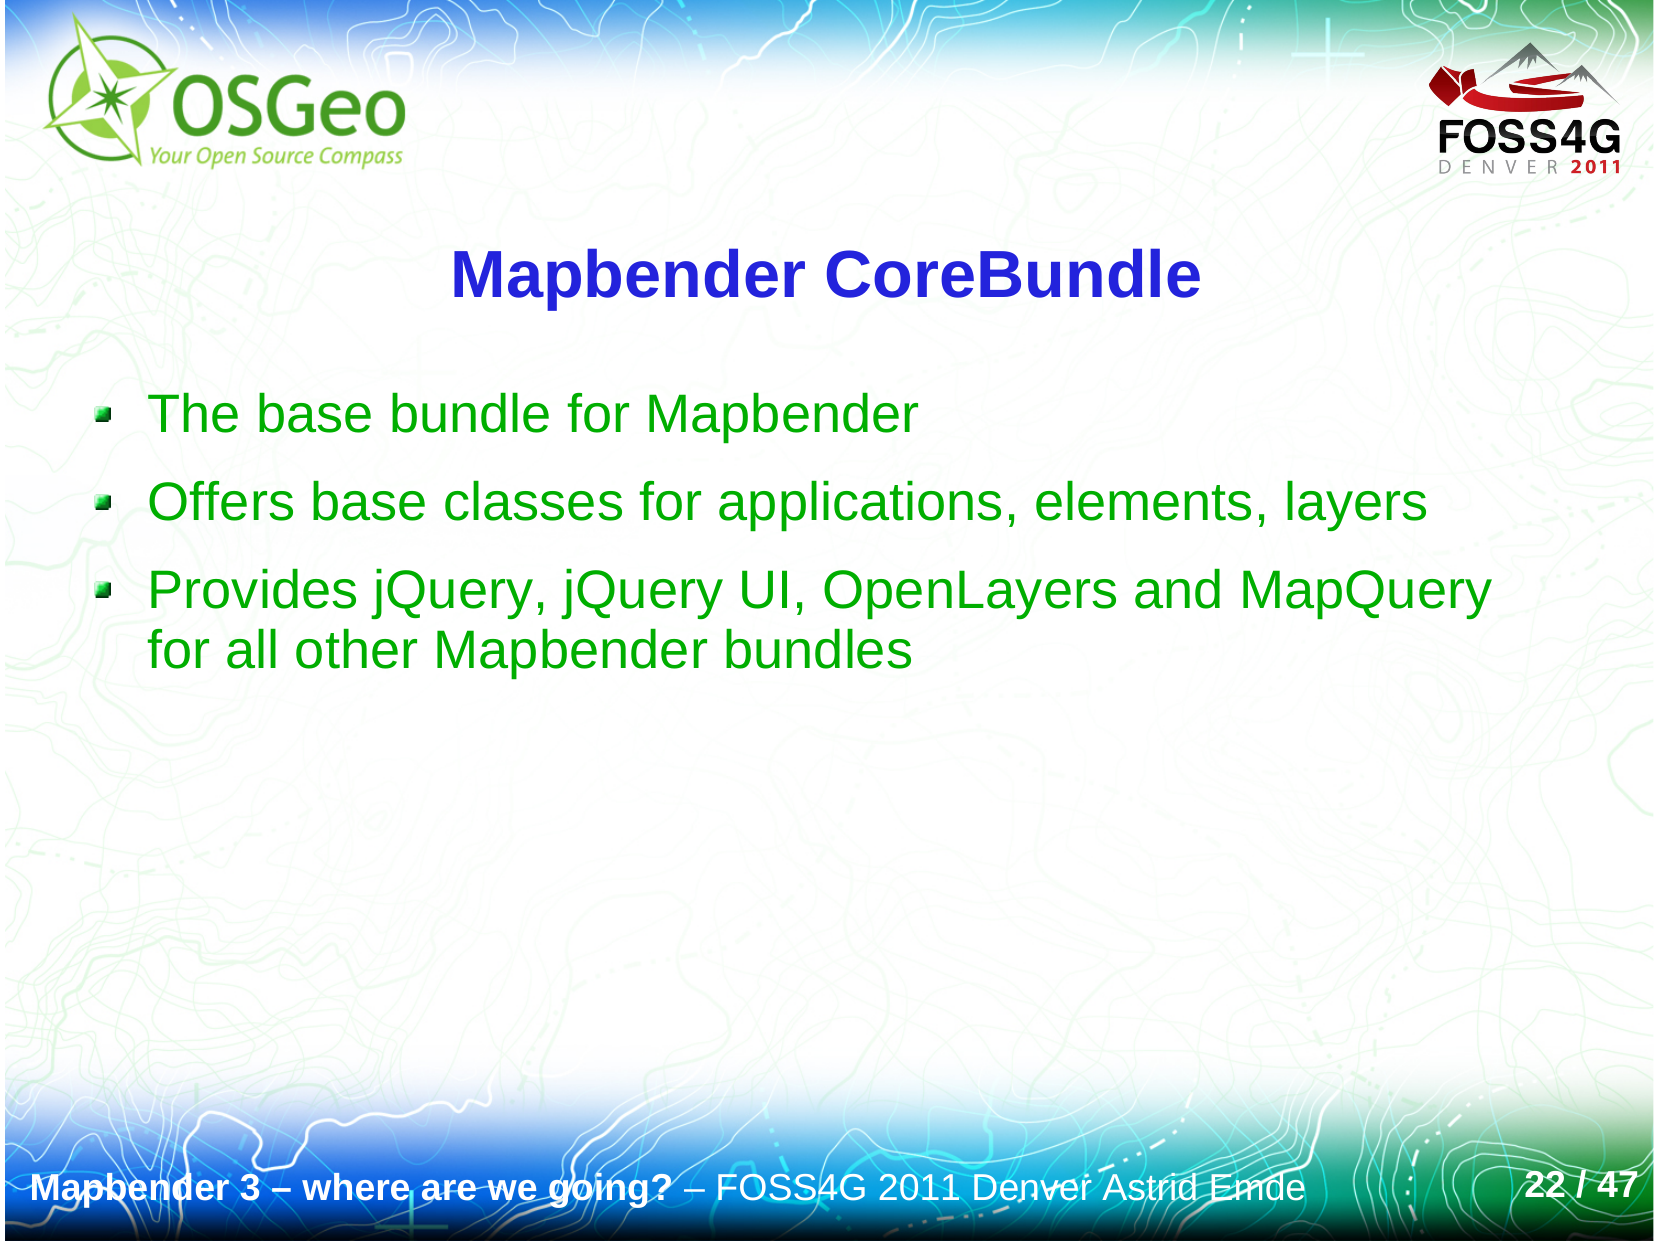

# Mapbender CoreBundle
The base bundle for Mapbender
Offers base classes for applications, elements, layers
Provides jQuery, jQuery UI, OpenLayers and MapQuery for all other Mapbender bundles